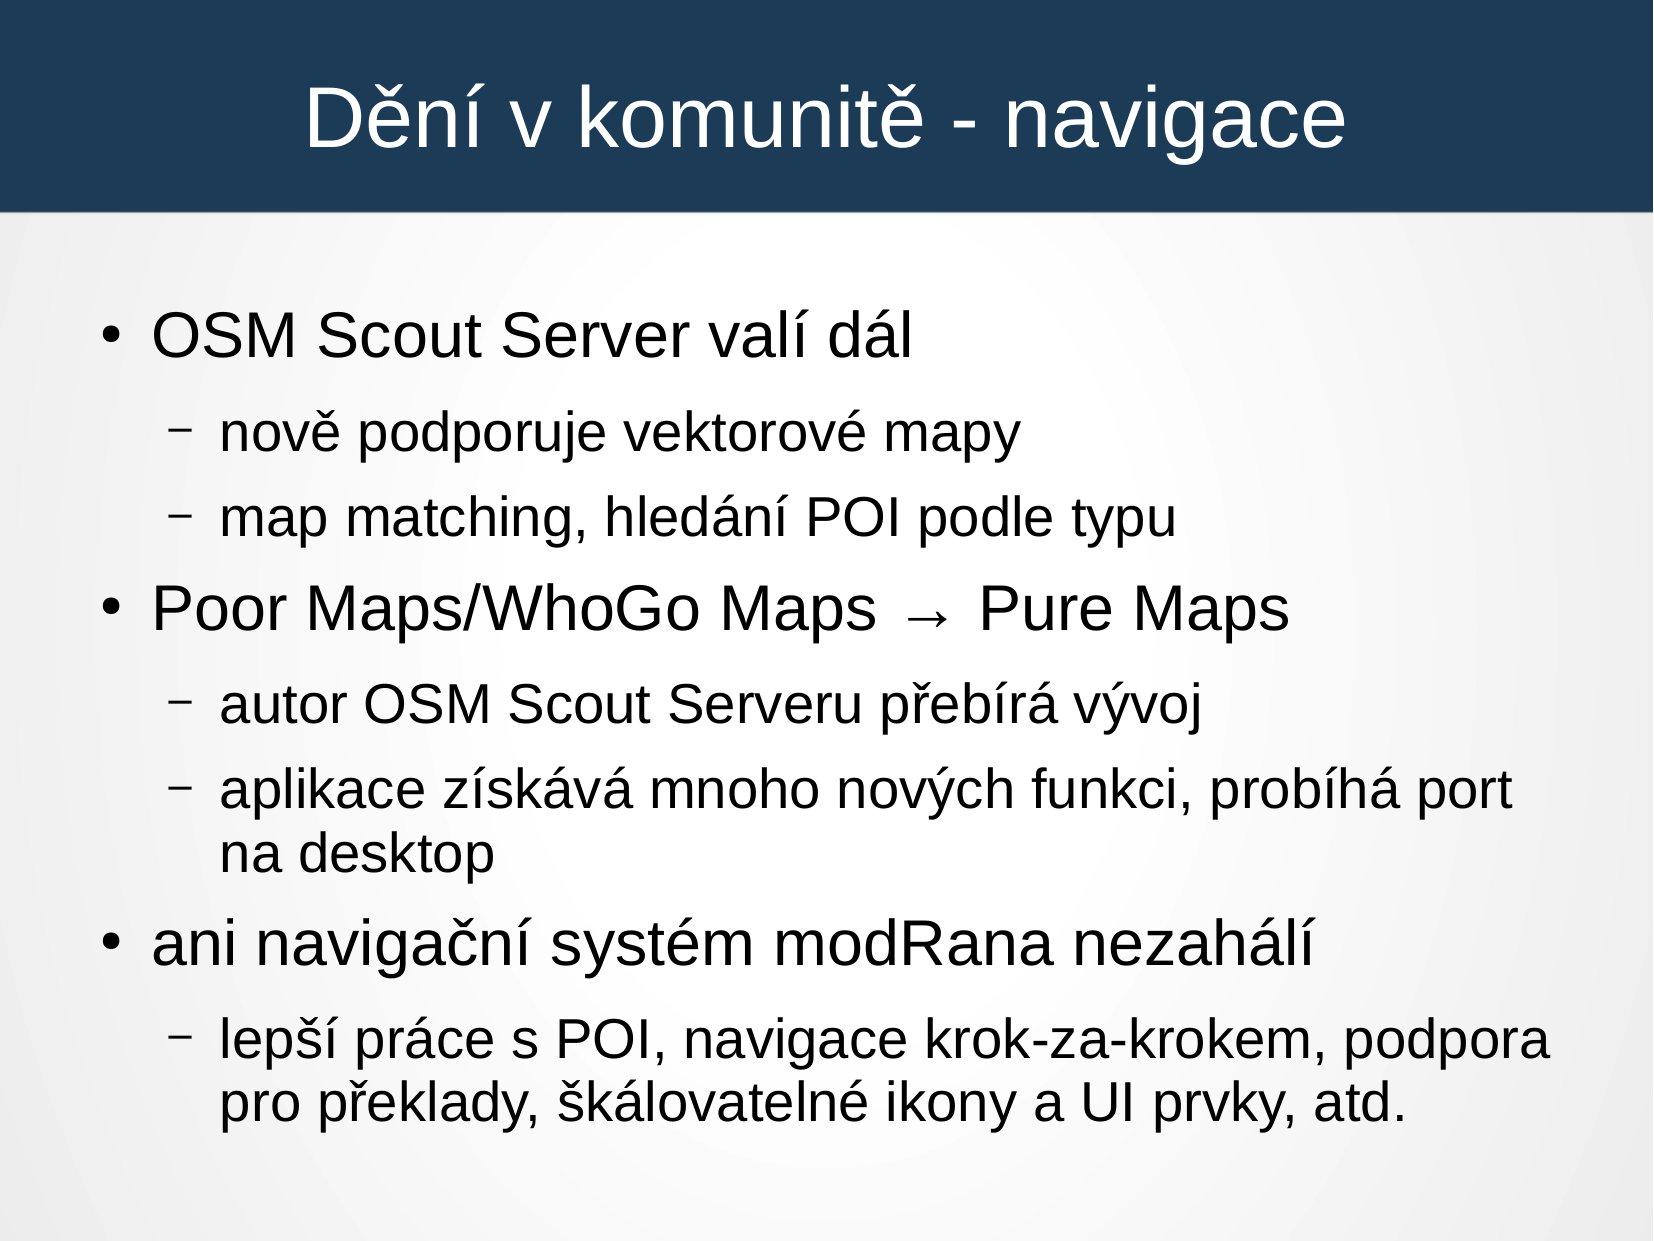

# Dění v komunitě - navigace
OSM Scout Server valí dál
nově podporuje vektorové mapy
map matching, hledání POI podle typu
Poor Maps/WhoGo Maps → Pure Maps
autor OSM Scout Serveru přebírá vývoj
aplikace získává mnoho nových funkci, probíhá port na desktop
ani navigační systém modRana nezahálí
lepší práce s POI, navigace krok-za-krokem, podpora pro překlady, škálovatelné ikony a UI prvky, atd.
22